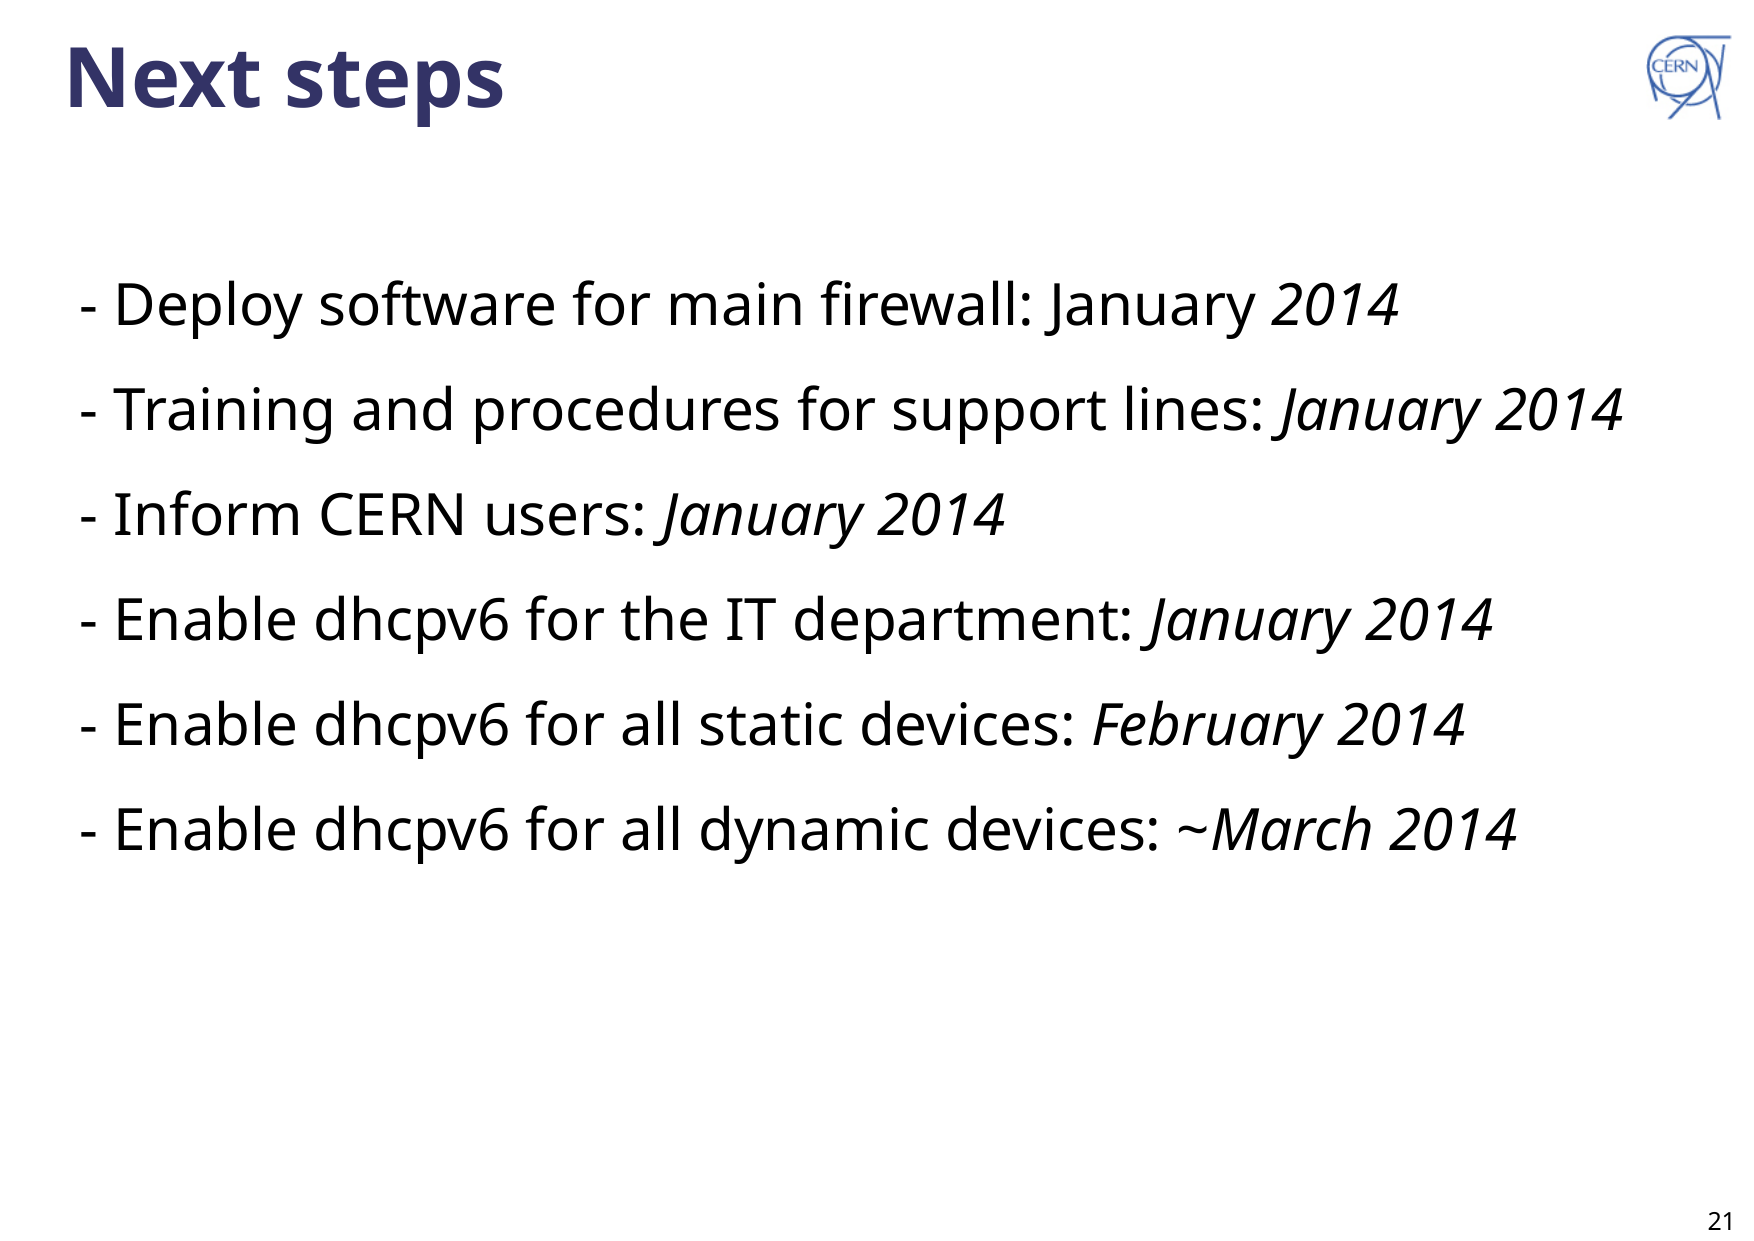

# Next steps
- Deploy software for main firewall: January 2014
- Training and procedures for support lines: January 2014
- Inform CERN users: January 2014
- Enable dhcpv6 for the IT department: January 2014
- Enable dhcpv6 for all static devices: February 2014
- Enable dhcpv6 for all dynamic devices: ~March 2014
21